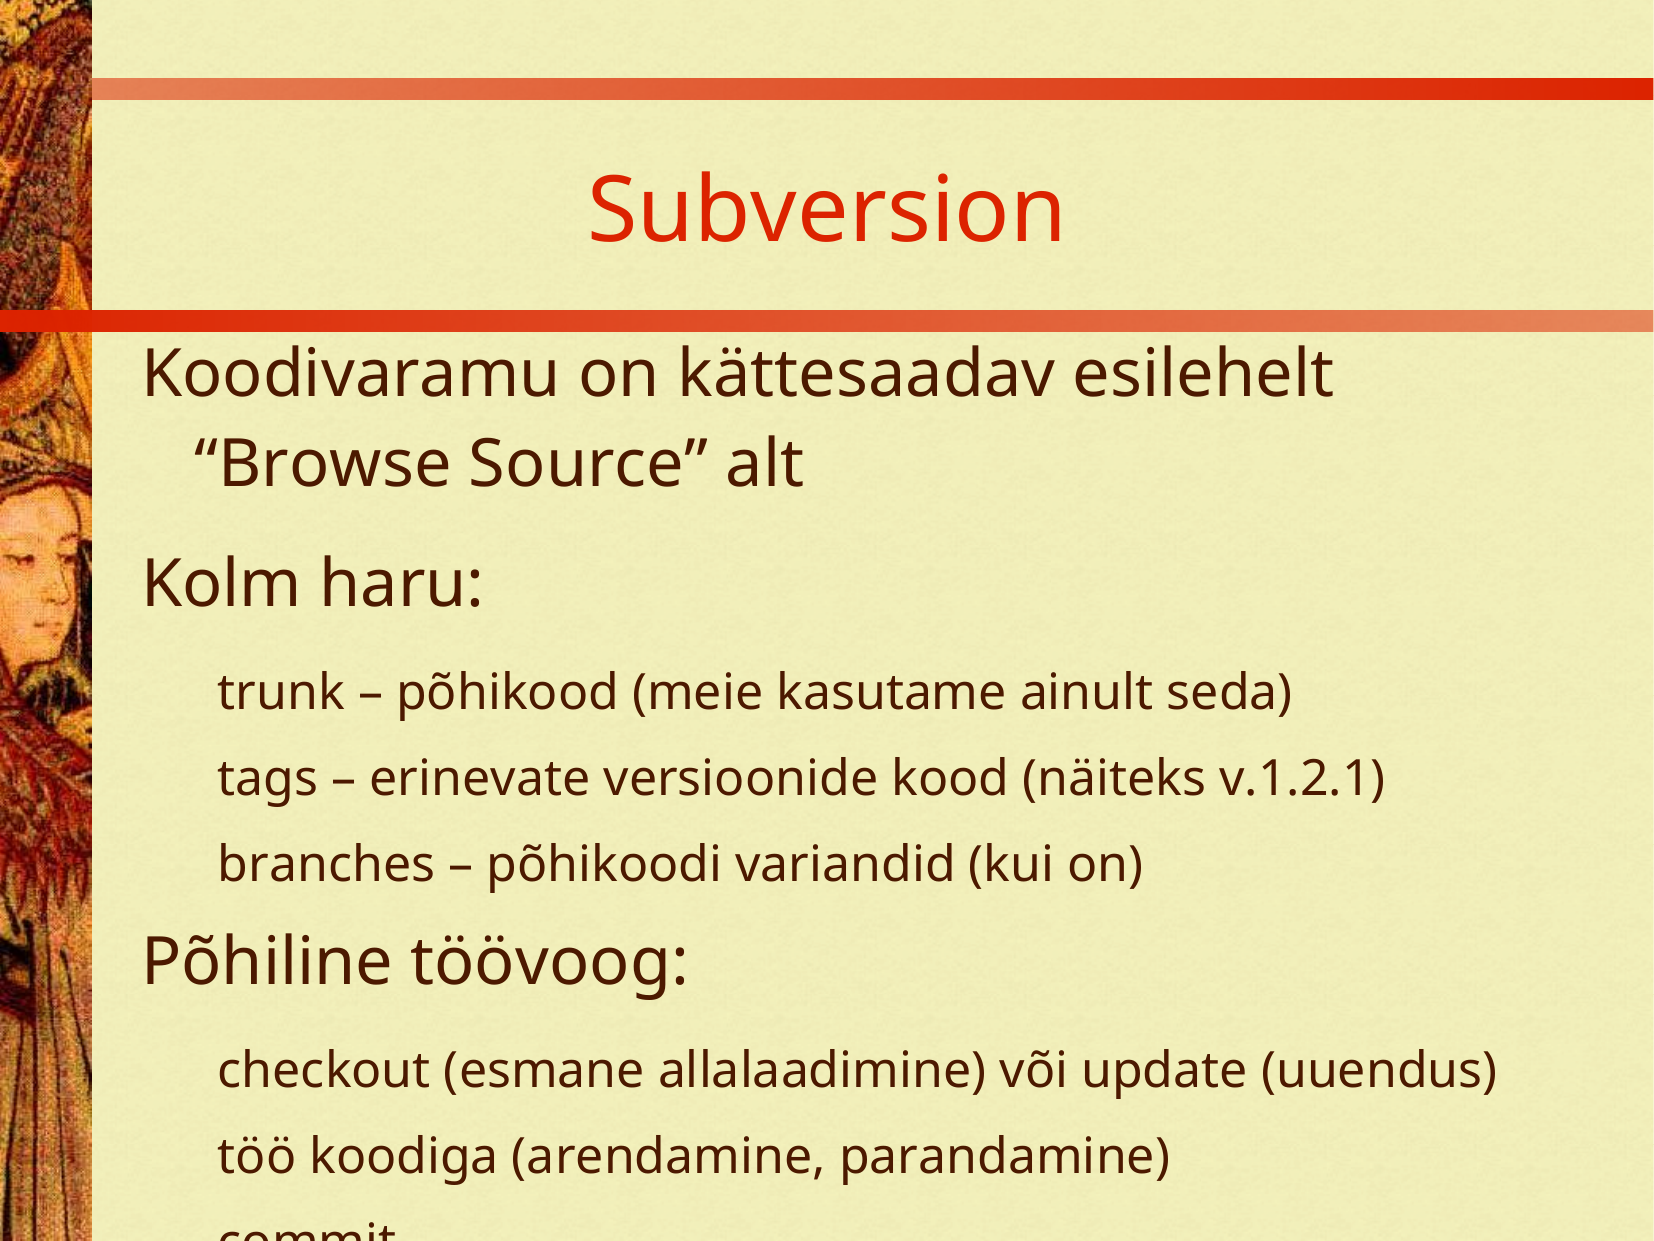

# Subversion
Koodivaramu on kättesaadav esilehelt “Browse Source” alt
Kolm haru:
trunk – põhikood (meie kasutame ainult seda)
tags – erinevate versioonide kood (näiteks v.1.2.1)
branches – põhikoodi variandid (kui on)
Põhiline töövoog:
checkout (esmane allalaadimine) või update (uuendus)
töö koodiga (arendamine, parandamine)
commit
Linuxites on reeglina olemas, Windowsi jaoks on http://tortoisesvn.tigris.org